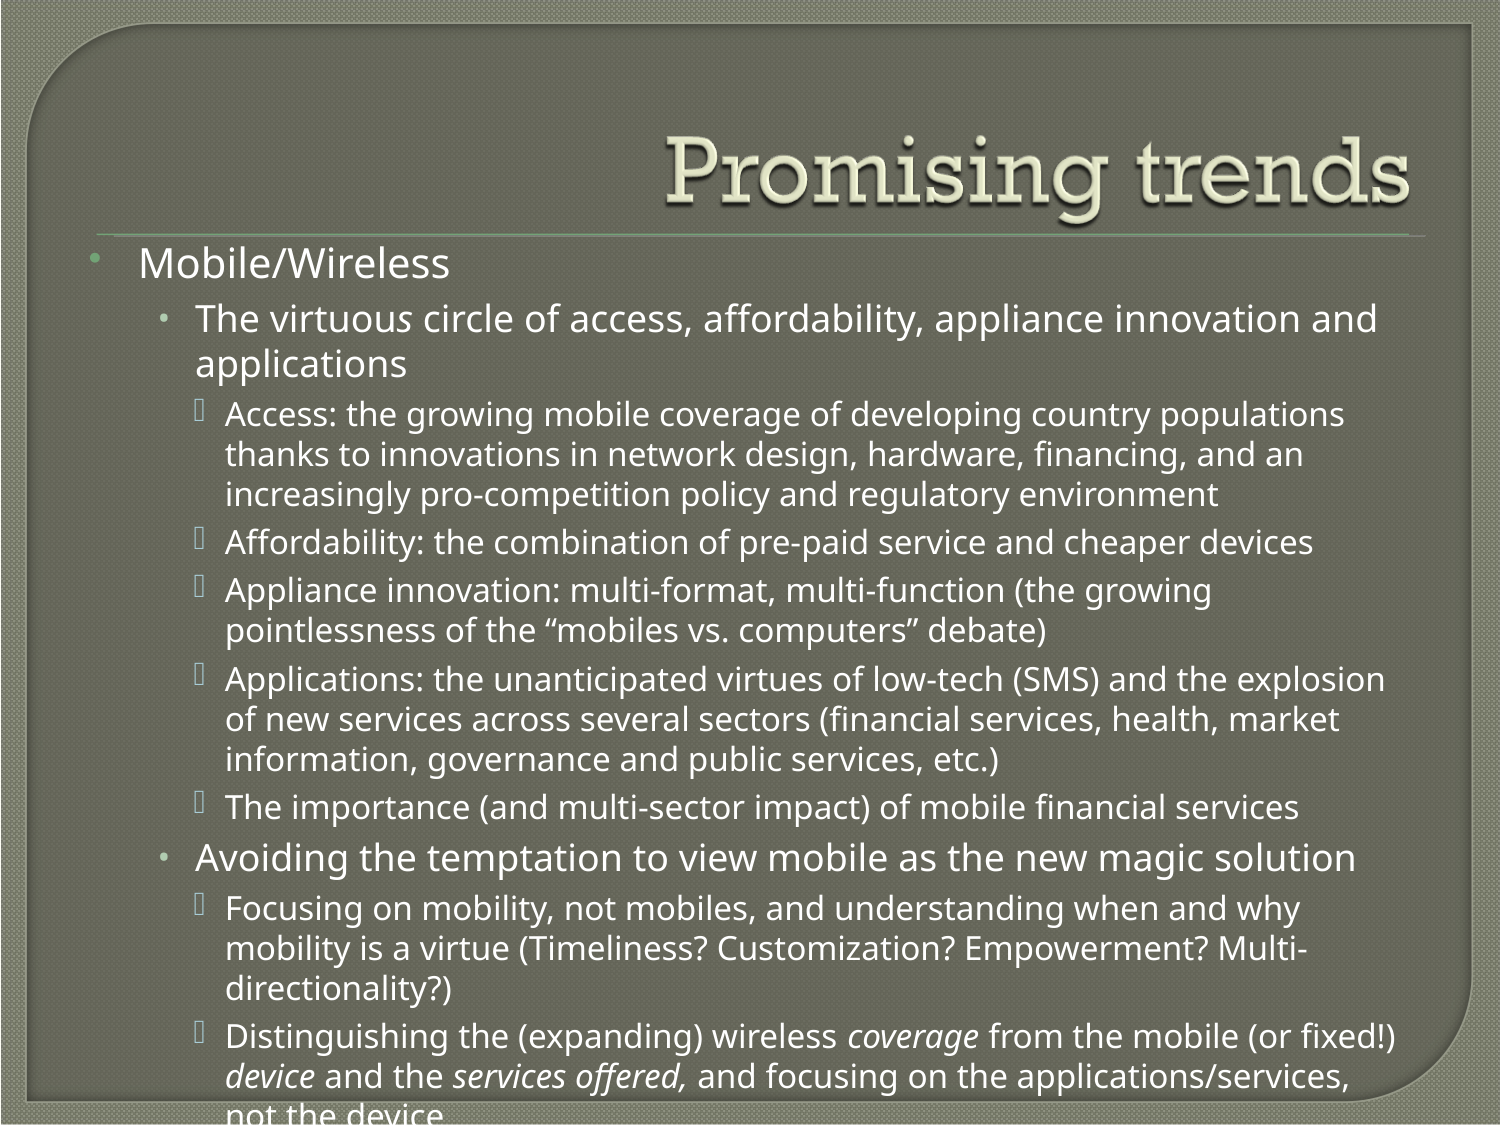

# Mobile/Wireless
The virtuous circle of access, affordability, appliance innovation and applications
Access: the growing mobile coverage of developing country populations thanks to innovations in network design, hardware, financing, and an increasingly pro-competition policy and regulatory environment
Affordability: the combination of pre-paid service and cheaper devices
Appliance innovation: multi-format, multi-function (the growing pointlessness of the “mobiles vs. computers” debate)
Applications: the unanticipated virtues of low-tech (SMS) and the explosion of new services across several sectors (financial services, health, market information, governance and public services, etc.)
The importance (and multi-sector impact) of mobile financial services
Avoiding the temptation to view mobile as the new magic solution
Focusing on mobility, not mobiles, and understanding when and why mobility is a virtue (Timeliness? Customization? Empowerment? Multi-directionality?)
Distinguishing the (expanding) wireless coverage from the mobile (or fixed!) device and the services offered, and focusing on the applications/services, not the device